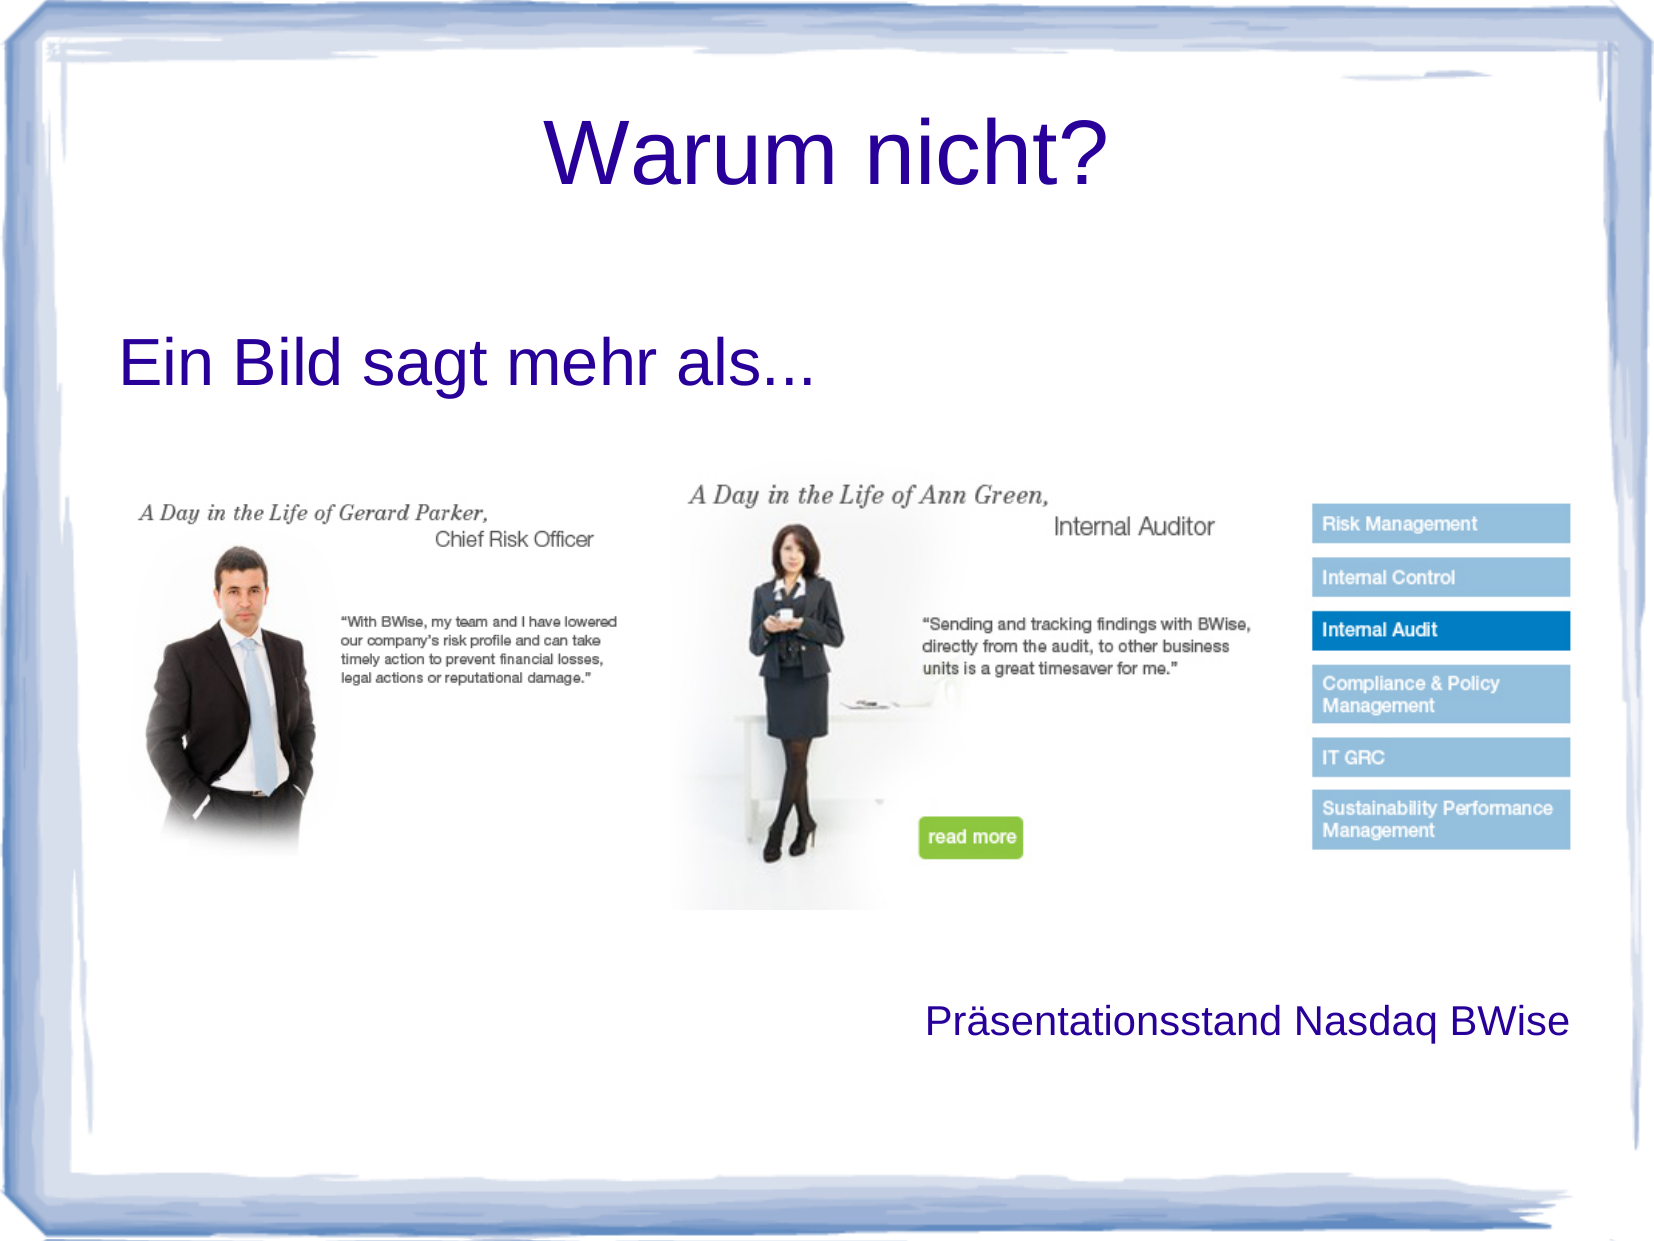

# Warum nicht?
Ein Bild sagt mehr als...
 Präsentationsstand Nasdaq BWise